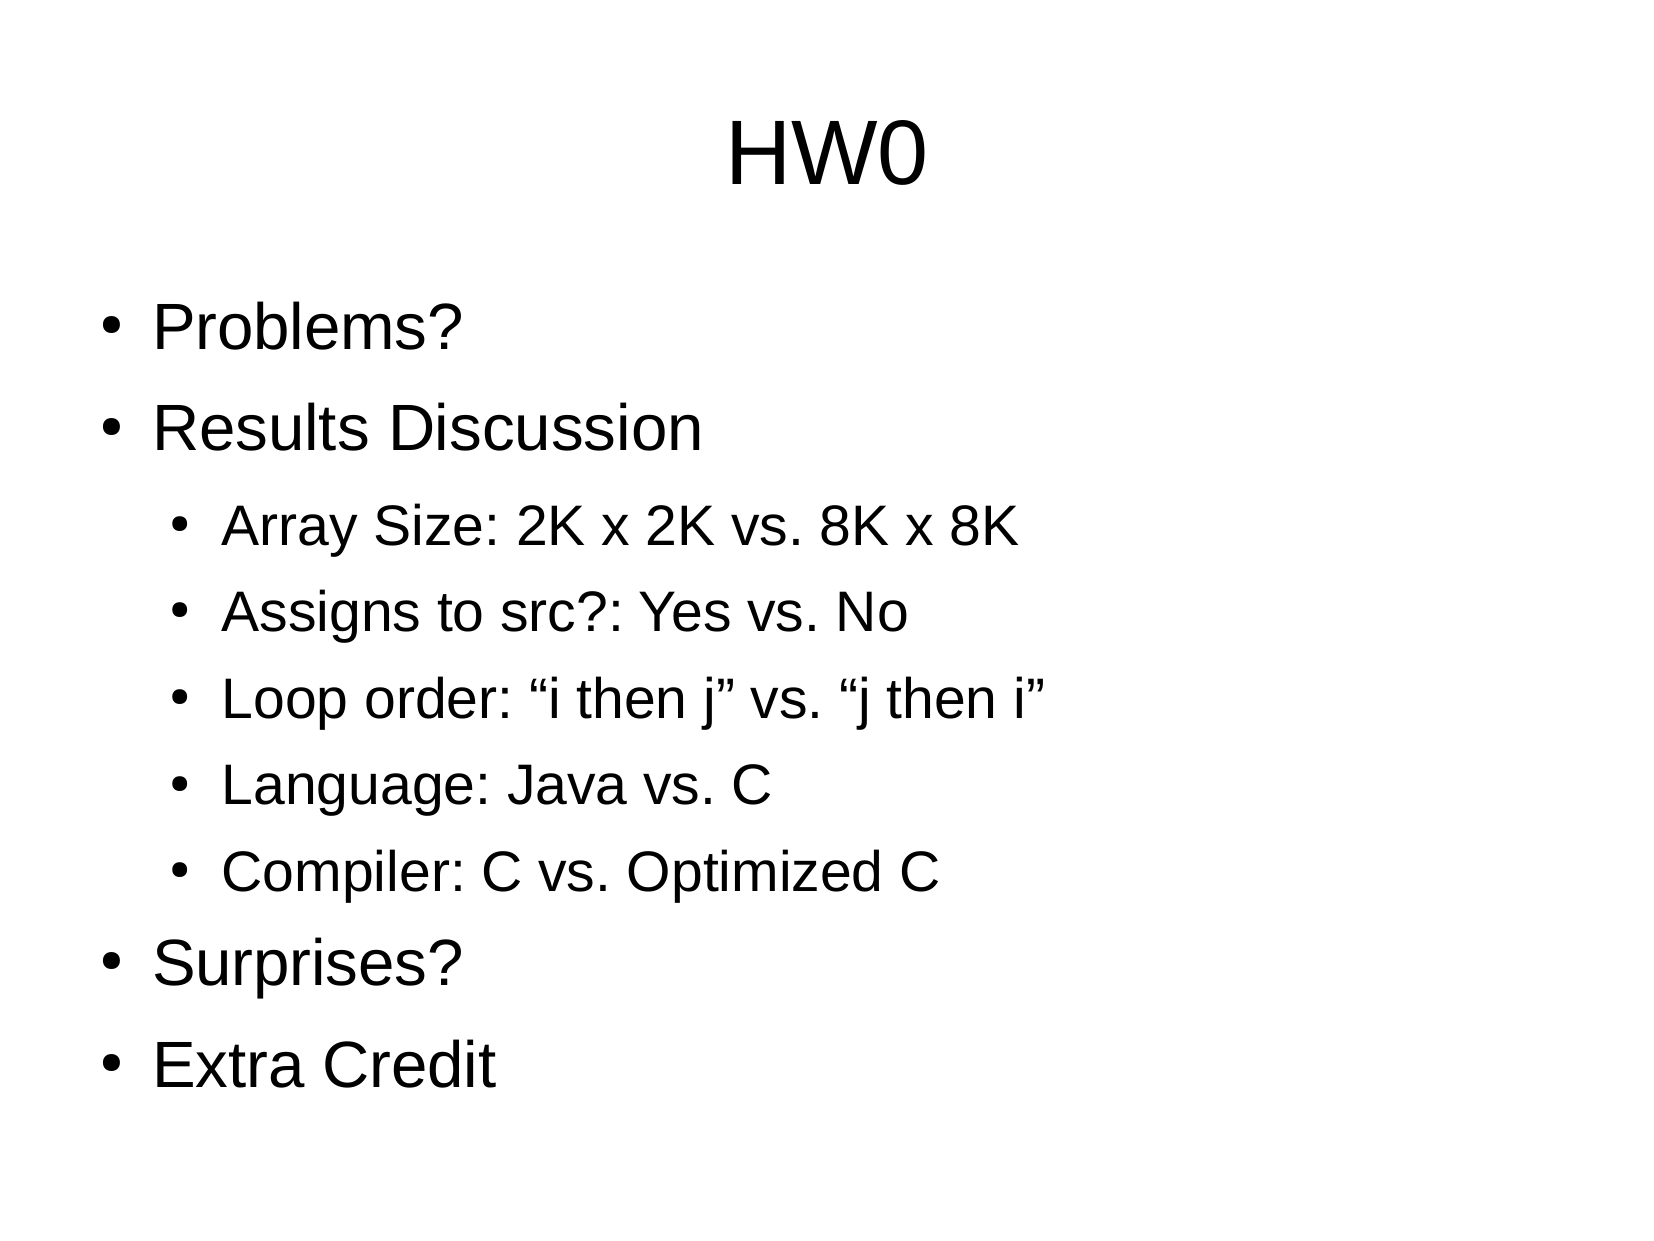

# HW0
Problems?
Results Discussion
Array Size: 2K x 2K vs. 8K x 8K
Assigns to src?: Yes vs. No
Loop order: “i then j” vs. “j then i”
Language: Java vs. C
Compiler: C vs. Optimized C
Surprises?
Extra Credit